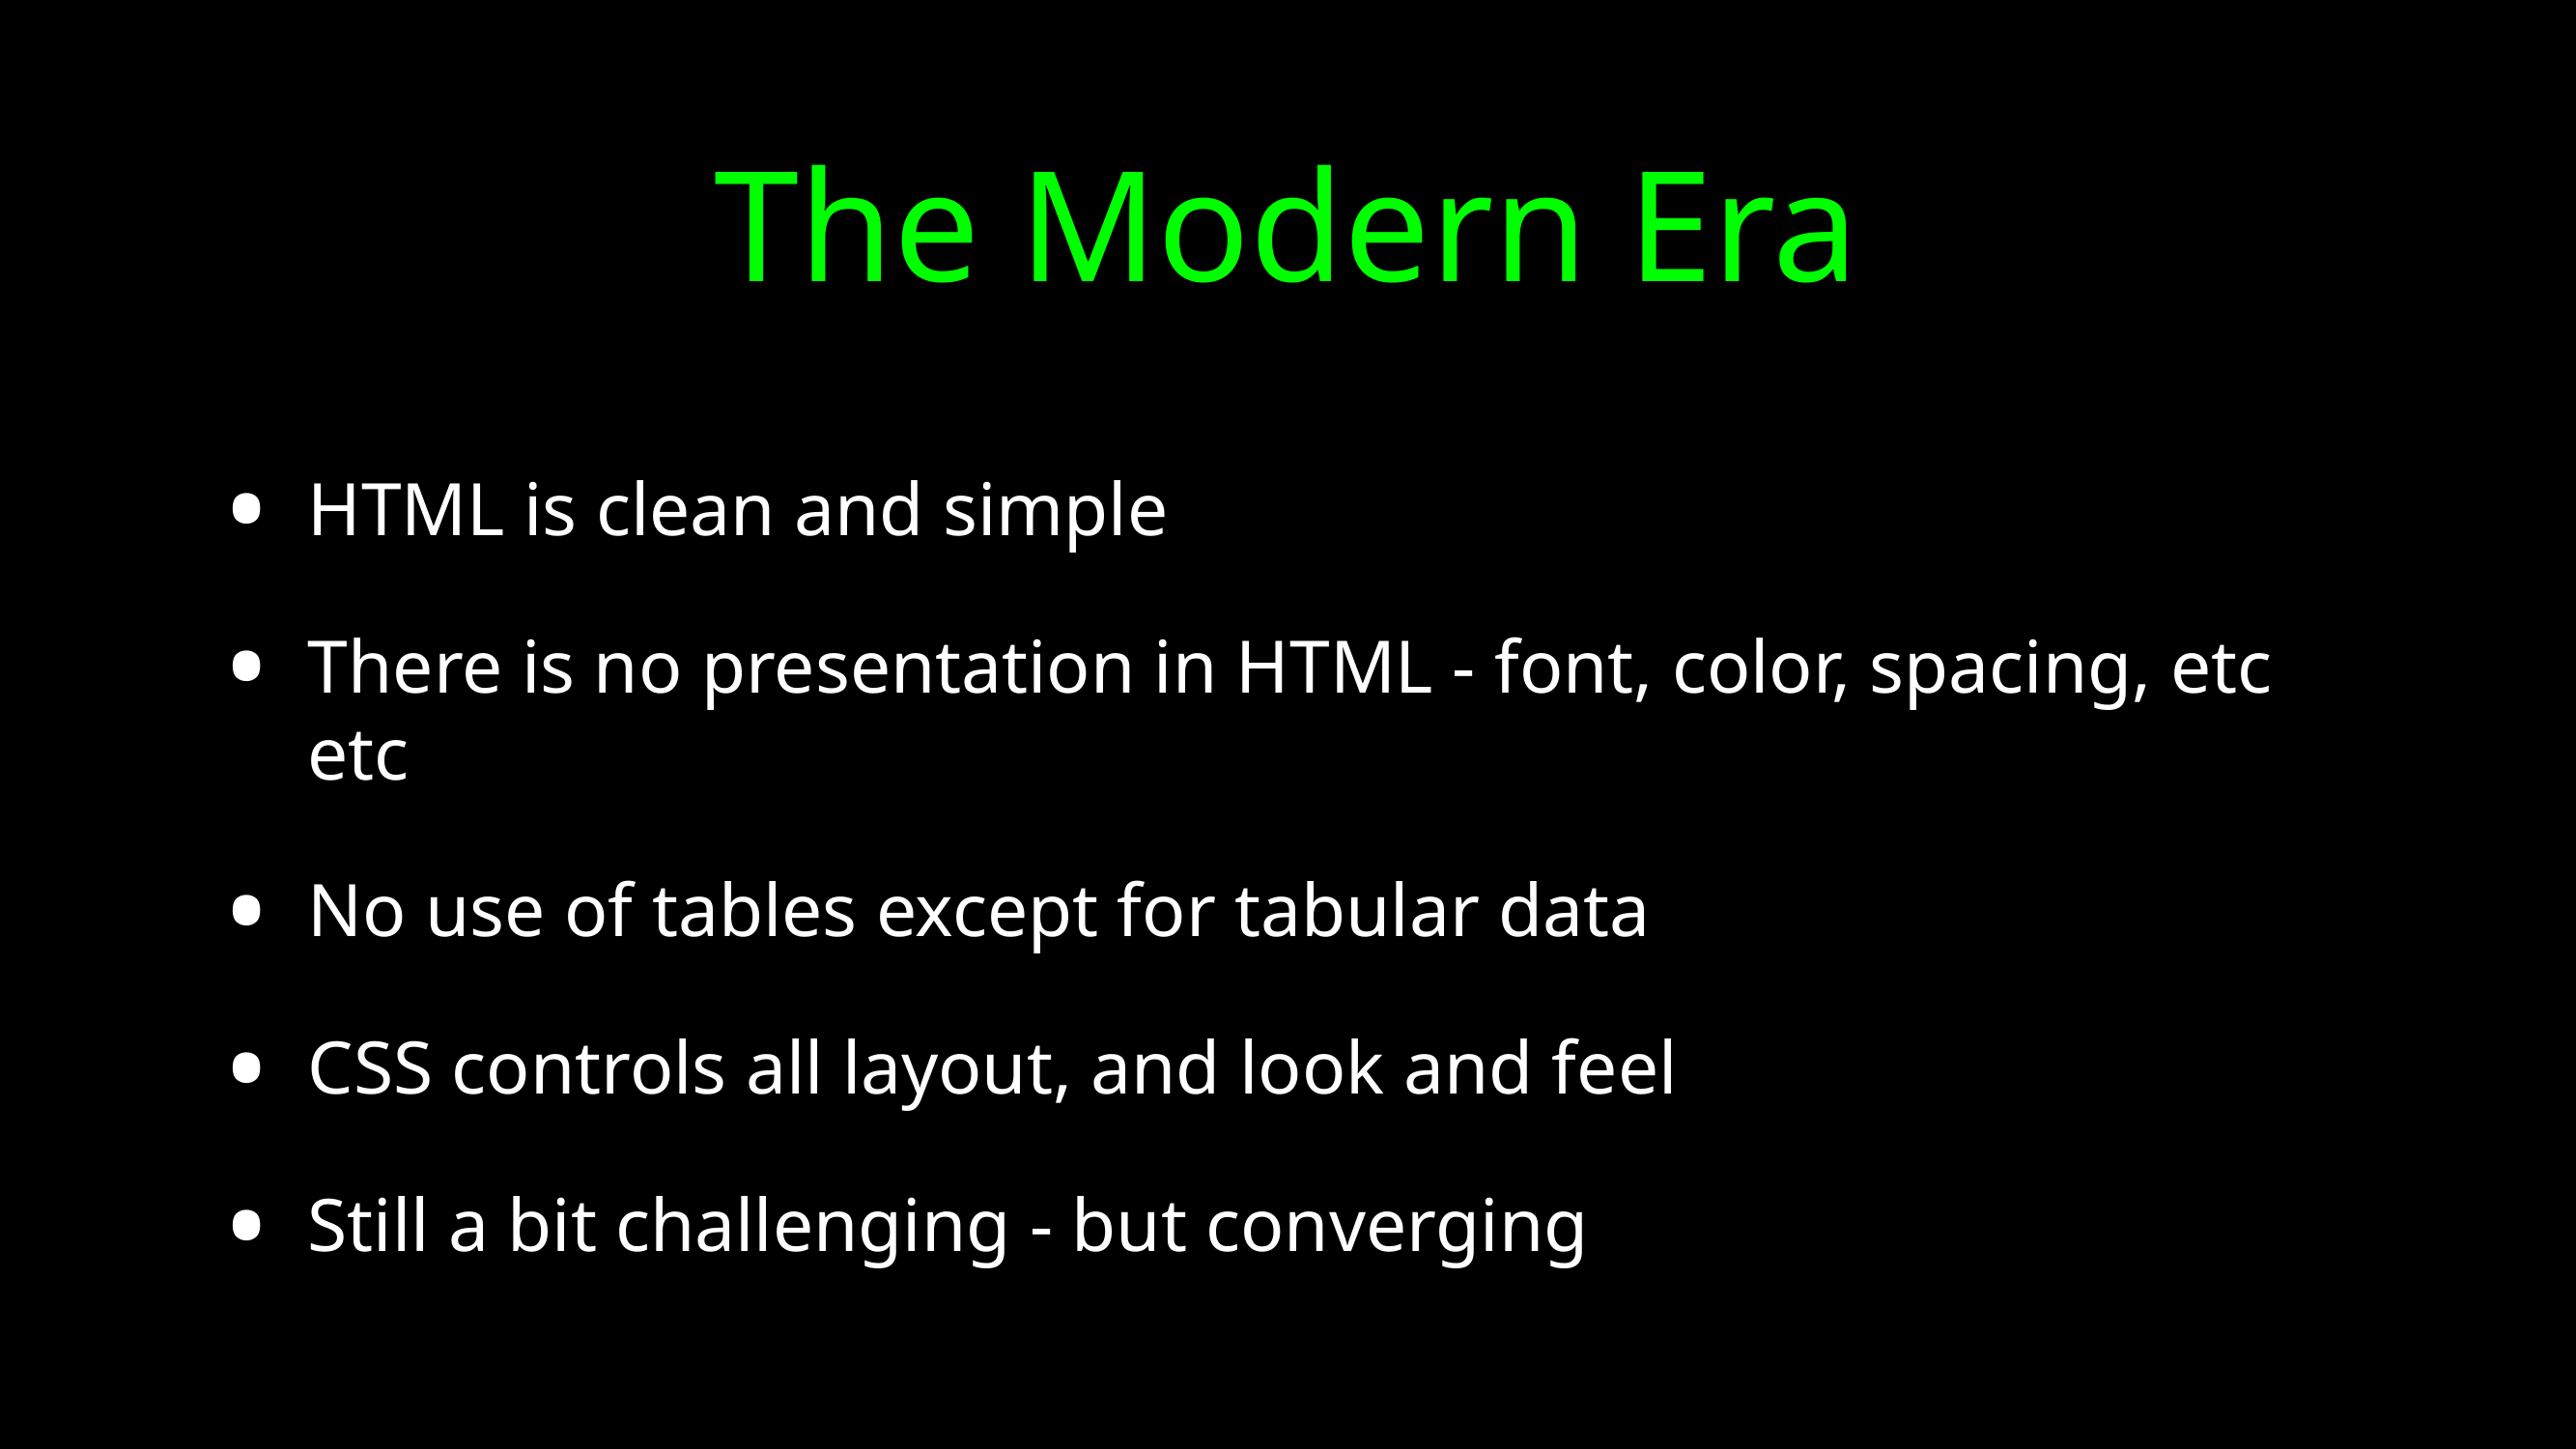

# The Modern Era
HTML is clean and simple
There is no presentation in HTML - font, color, spacing, etc etc
No use of tables except for tabular data
CSS controls all layout, and look and feel
Still a bit challenging - but converging